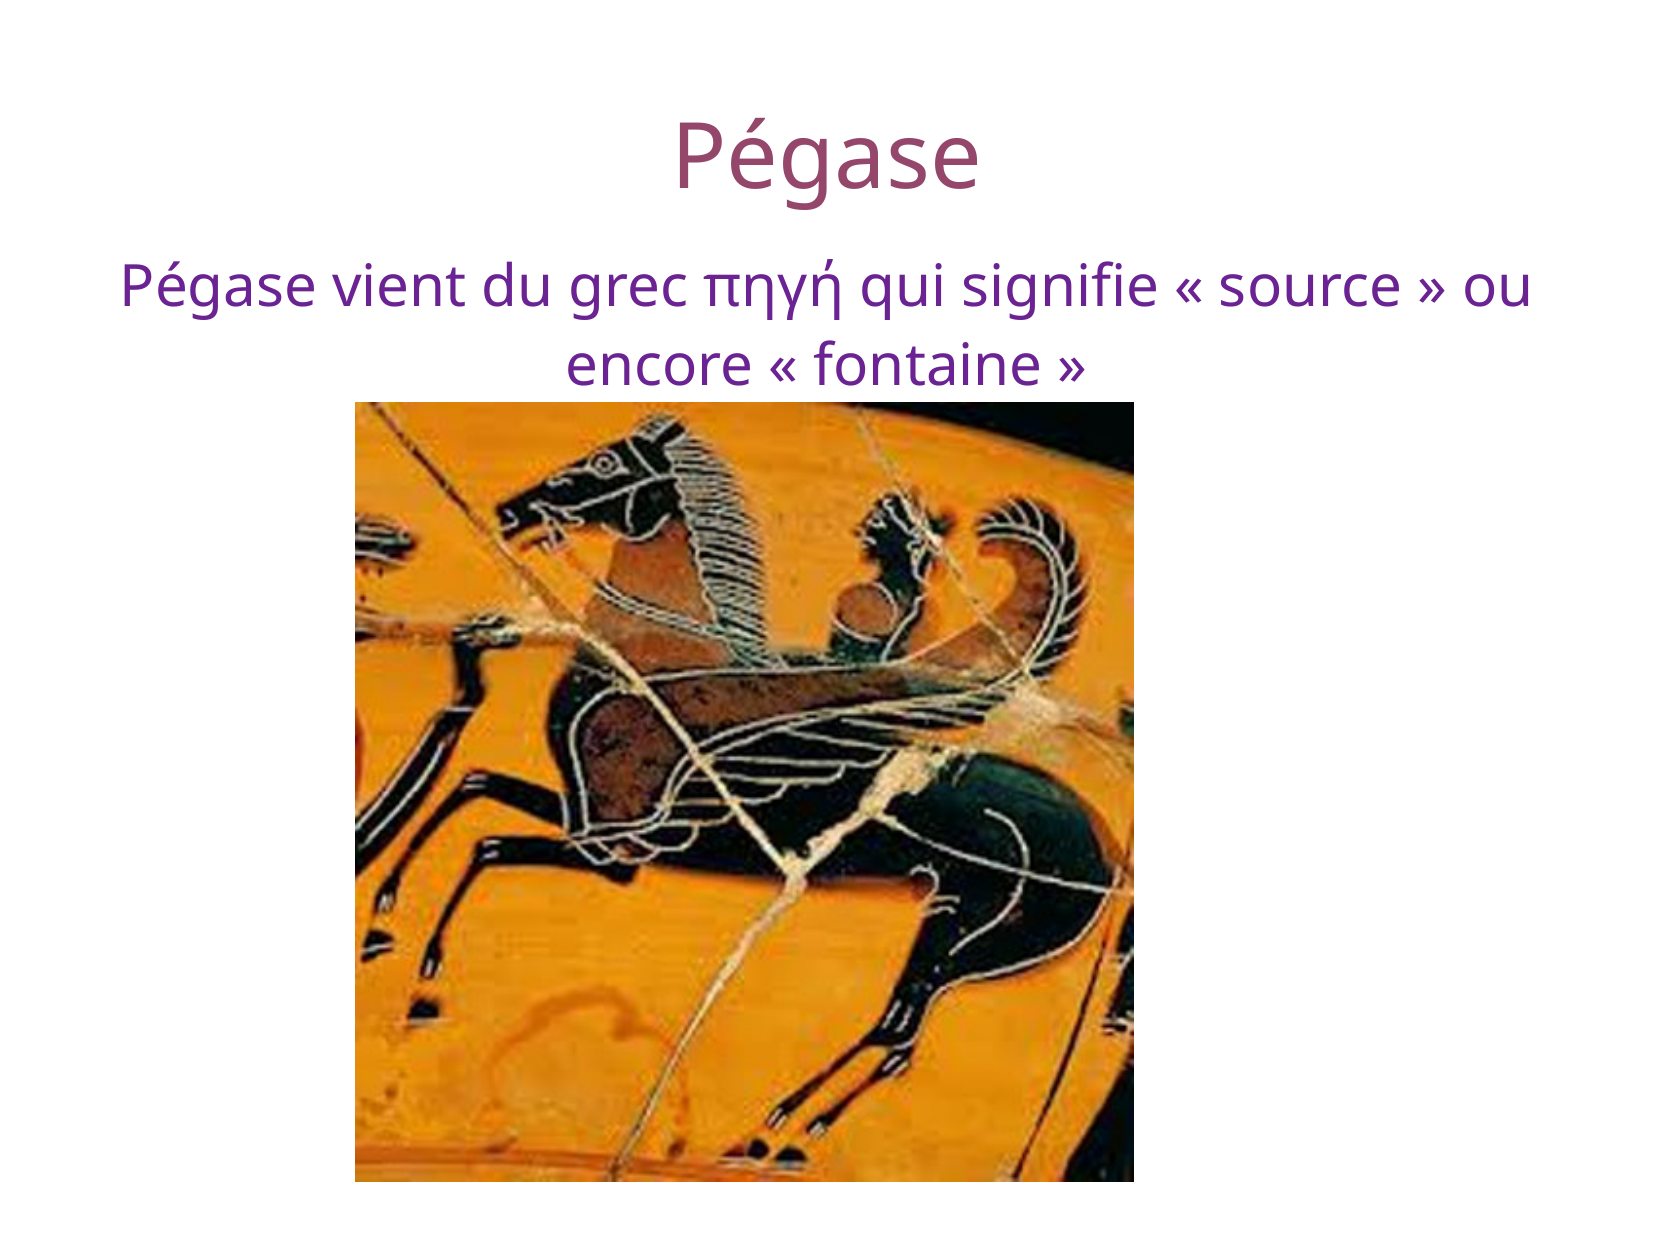

# Pégase
Pégase vient du grec πηγή qui signifie « source » ou encore « fontaine »